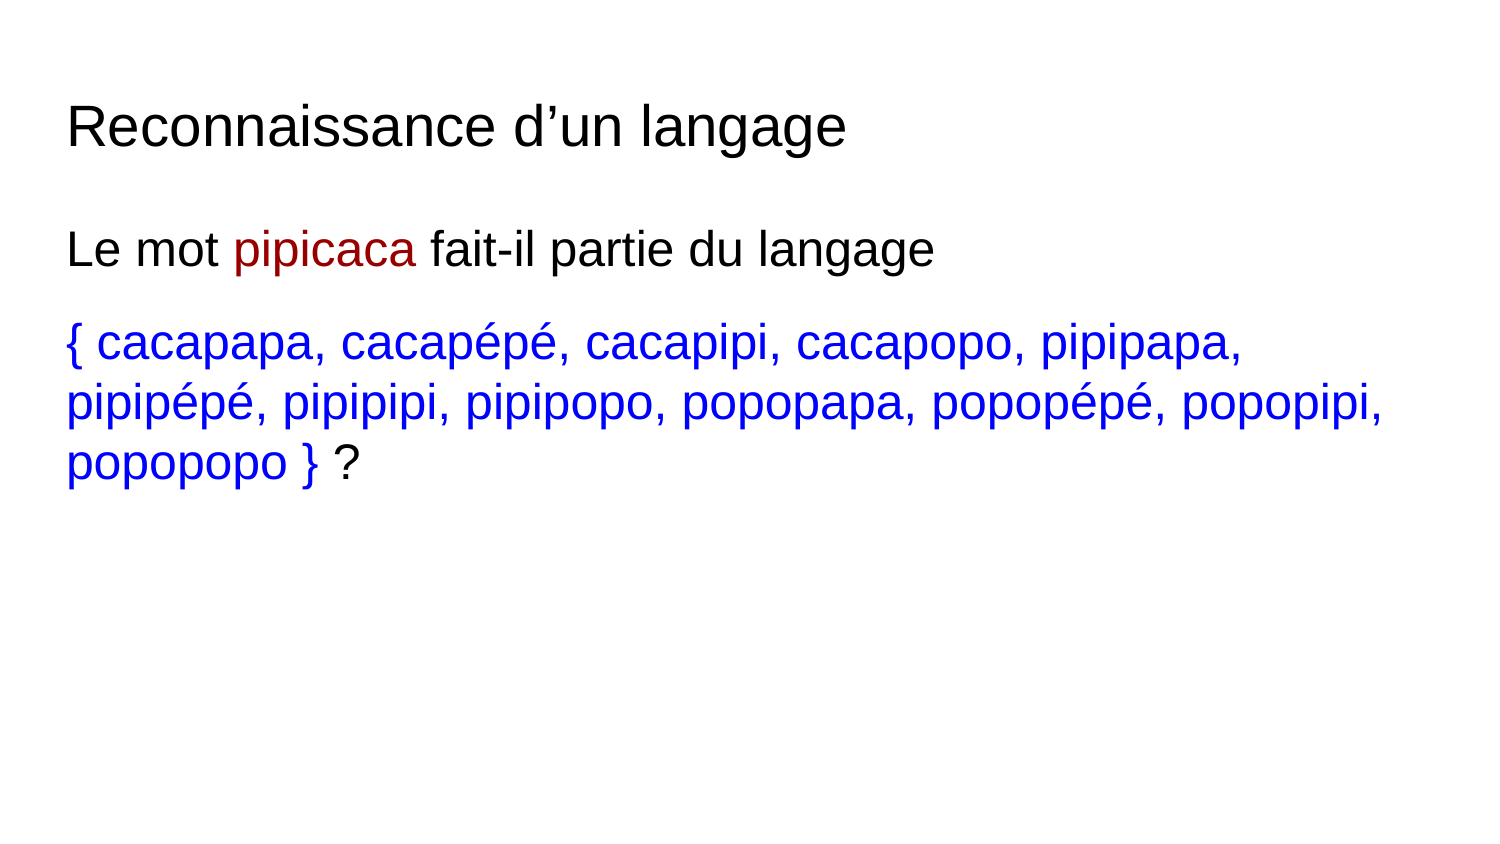

# Reconnaissance d’un langage
Le mot pipicaca fait-il partie du langage
{ cacapapa, cacapépé, cacapipi, cacapopo, pipipapa, pipipépé, pipipipi, pipipopo, popopapa, popopépé, popopipi, popopopo } ?